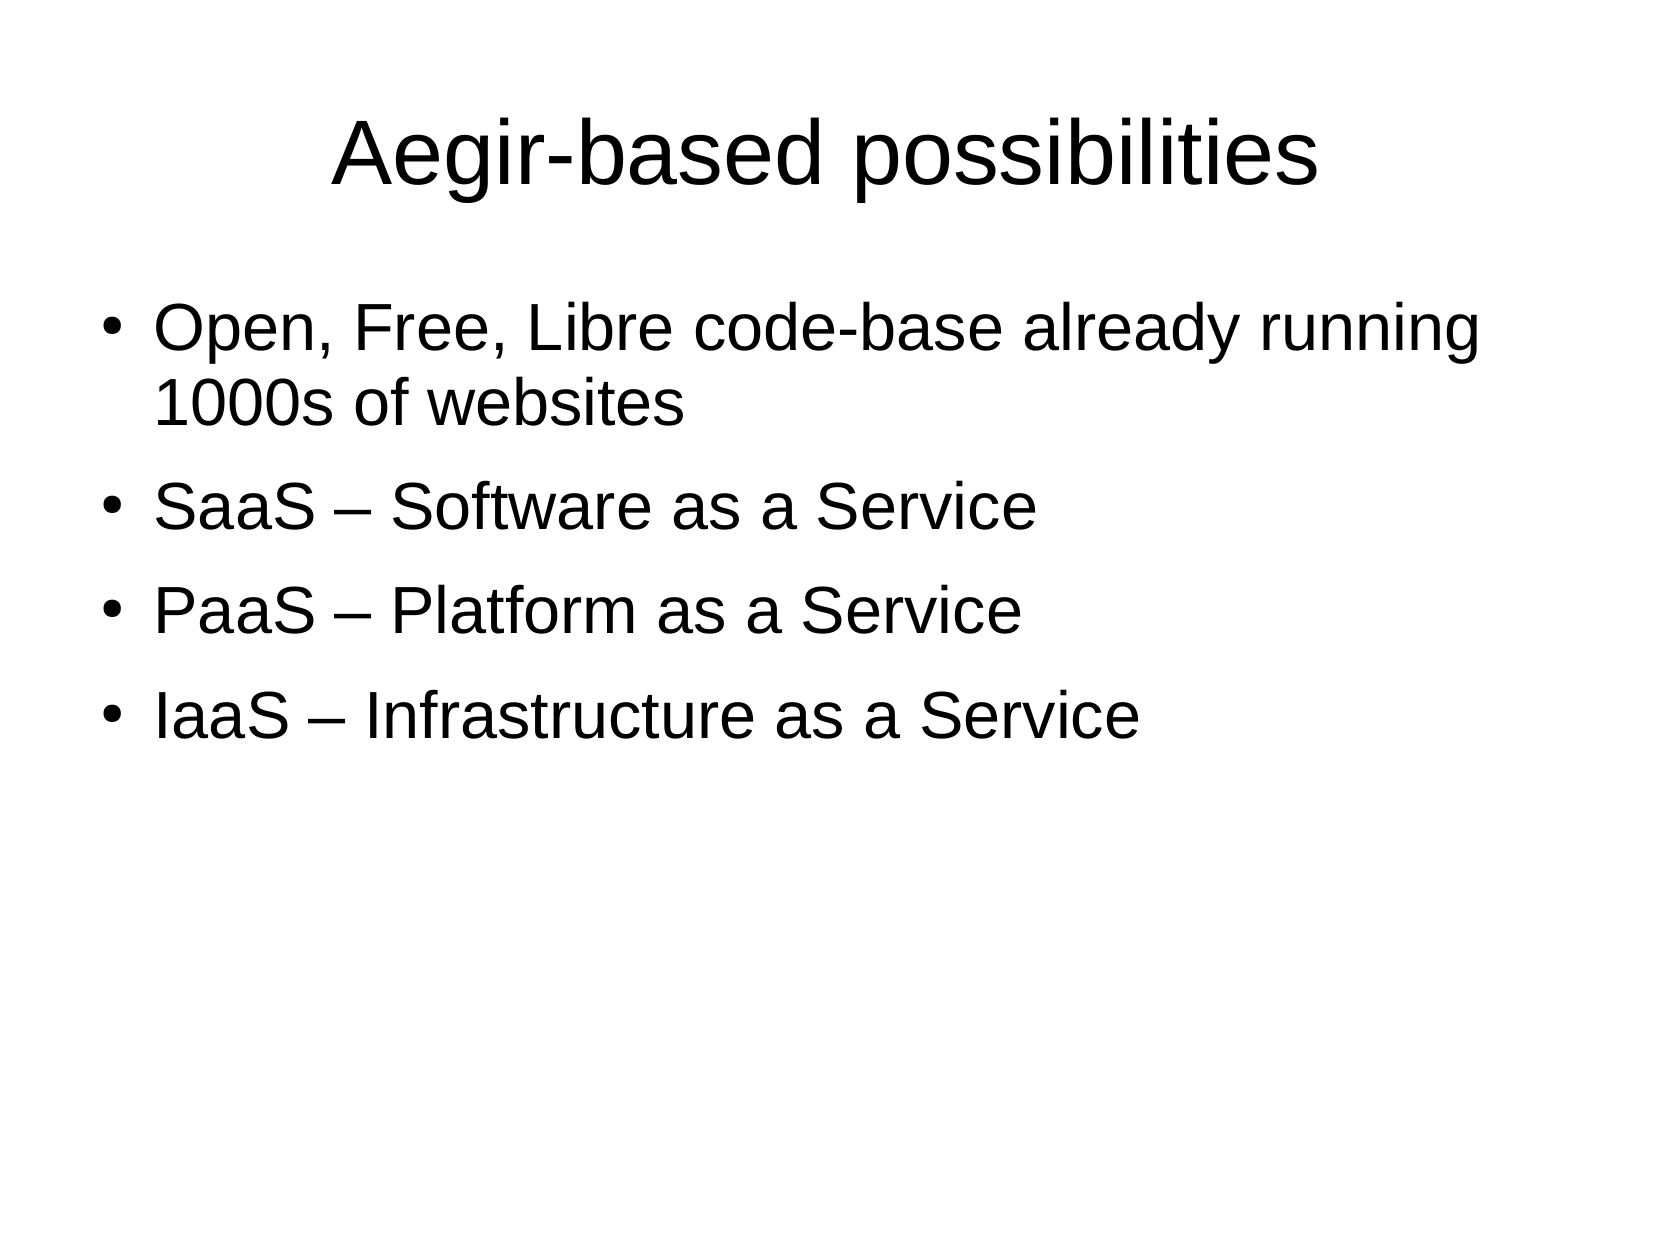

# Aegir-based possibilities
Open, Free, Libre code-base already running 1000s of websites
SaaS – Software as a Service
PaaS – Platform as a Service
IaaS – Infrastructure as a Service